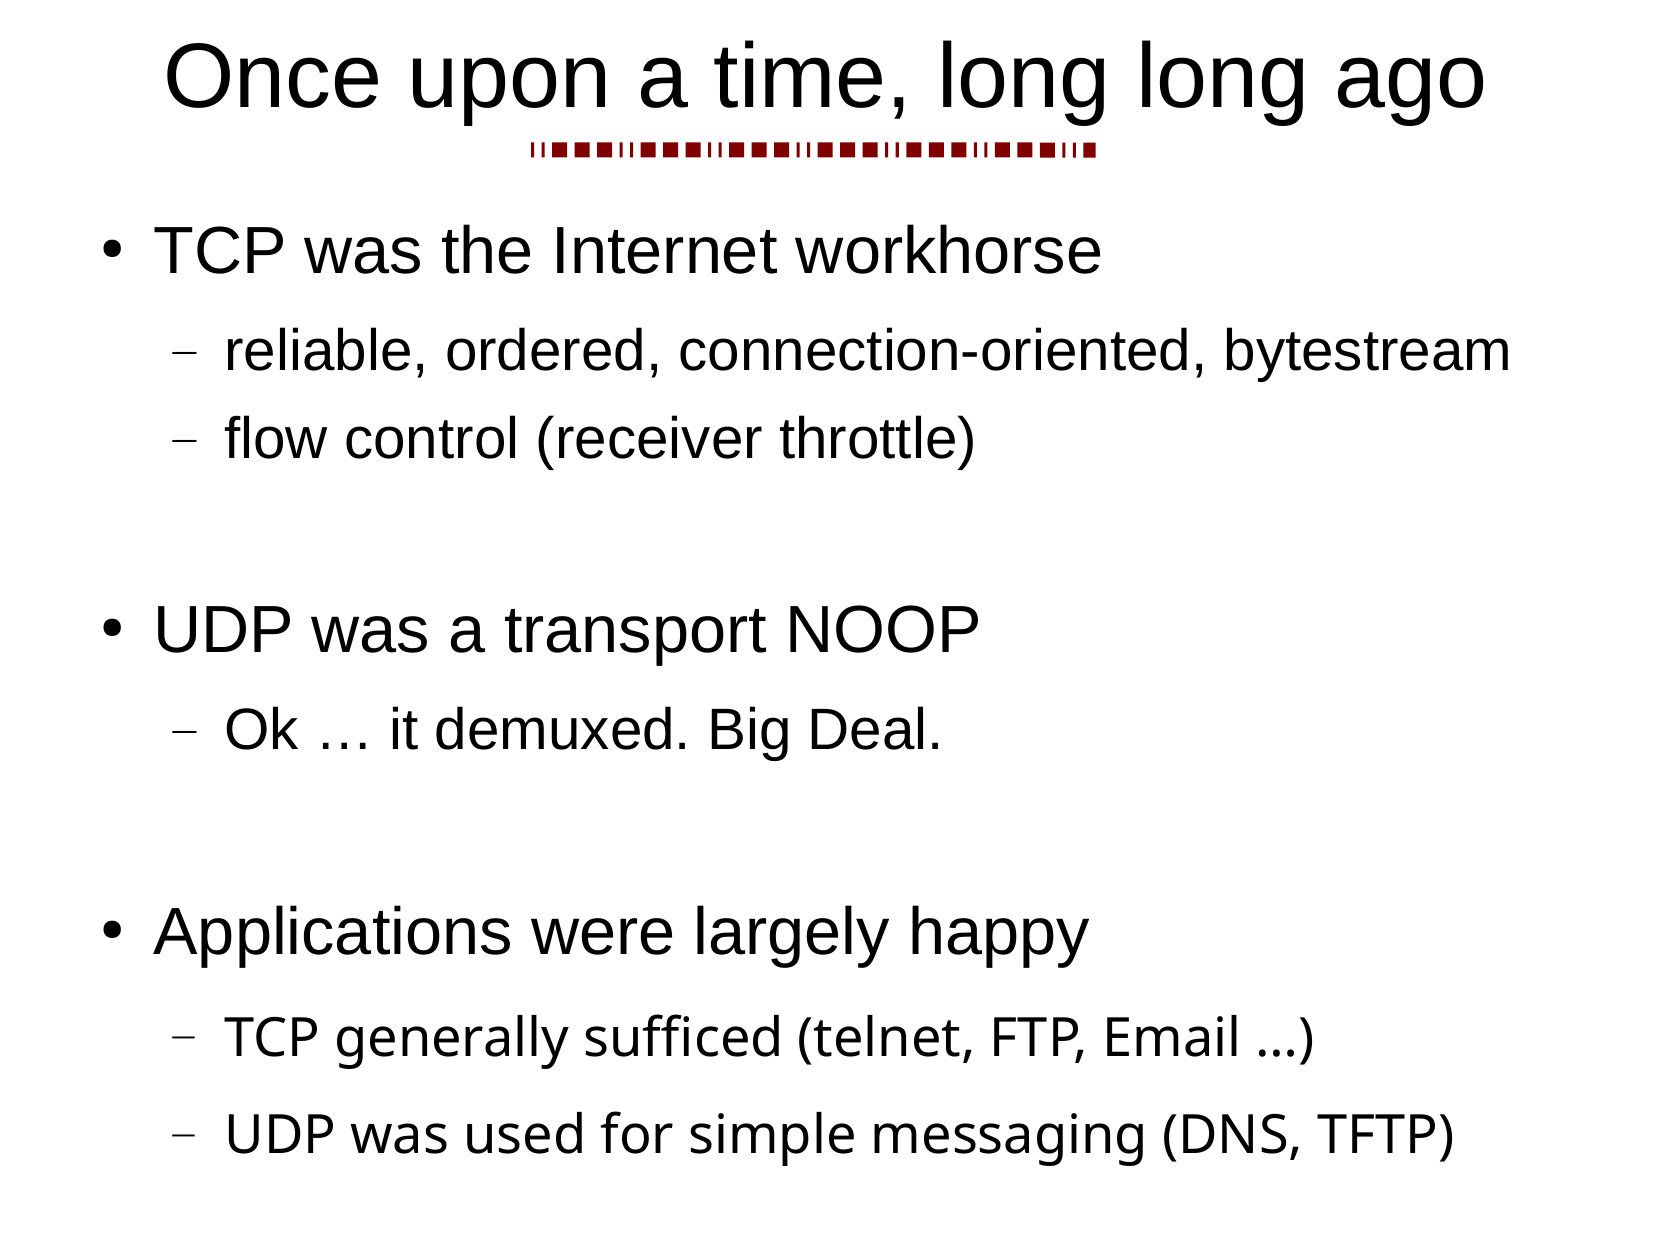

# Once upon a time, long long ago
TCP was the Internet workhorse
reliable, ordered, connection-oriented, bytestream
flow control (receiver throttle)
UDP was a transport NOOP
Ok … it demuxed. Big Deal.
Applications were largely happy
TCP generally sufficed (telnet, FTP, Email …)
UDP was used for simple messaging (DNS, TFTP)